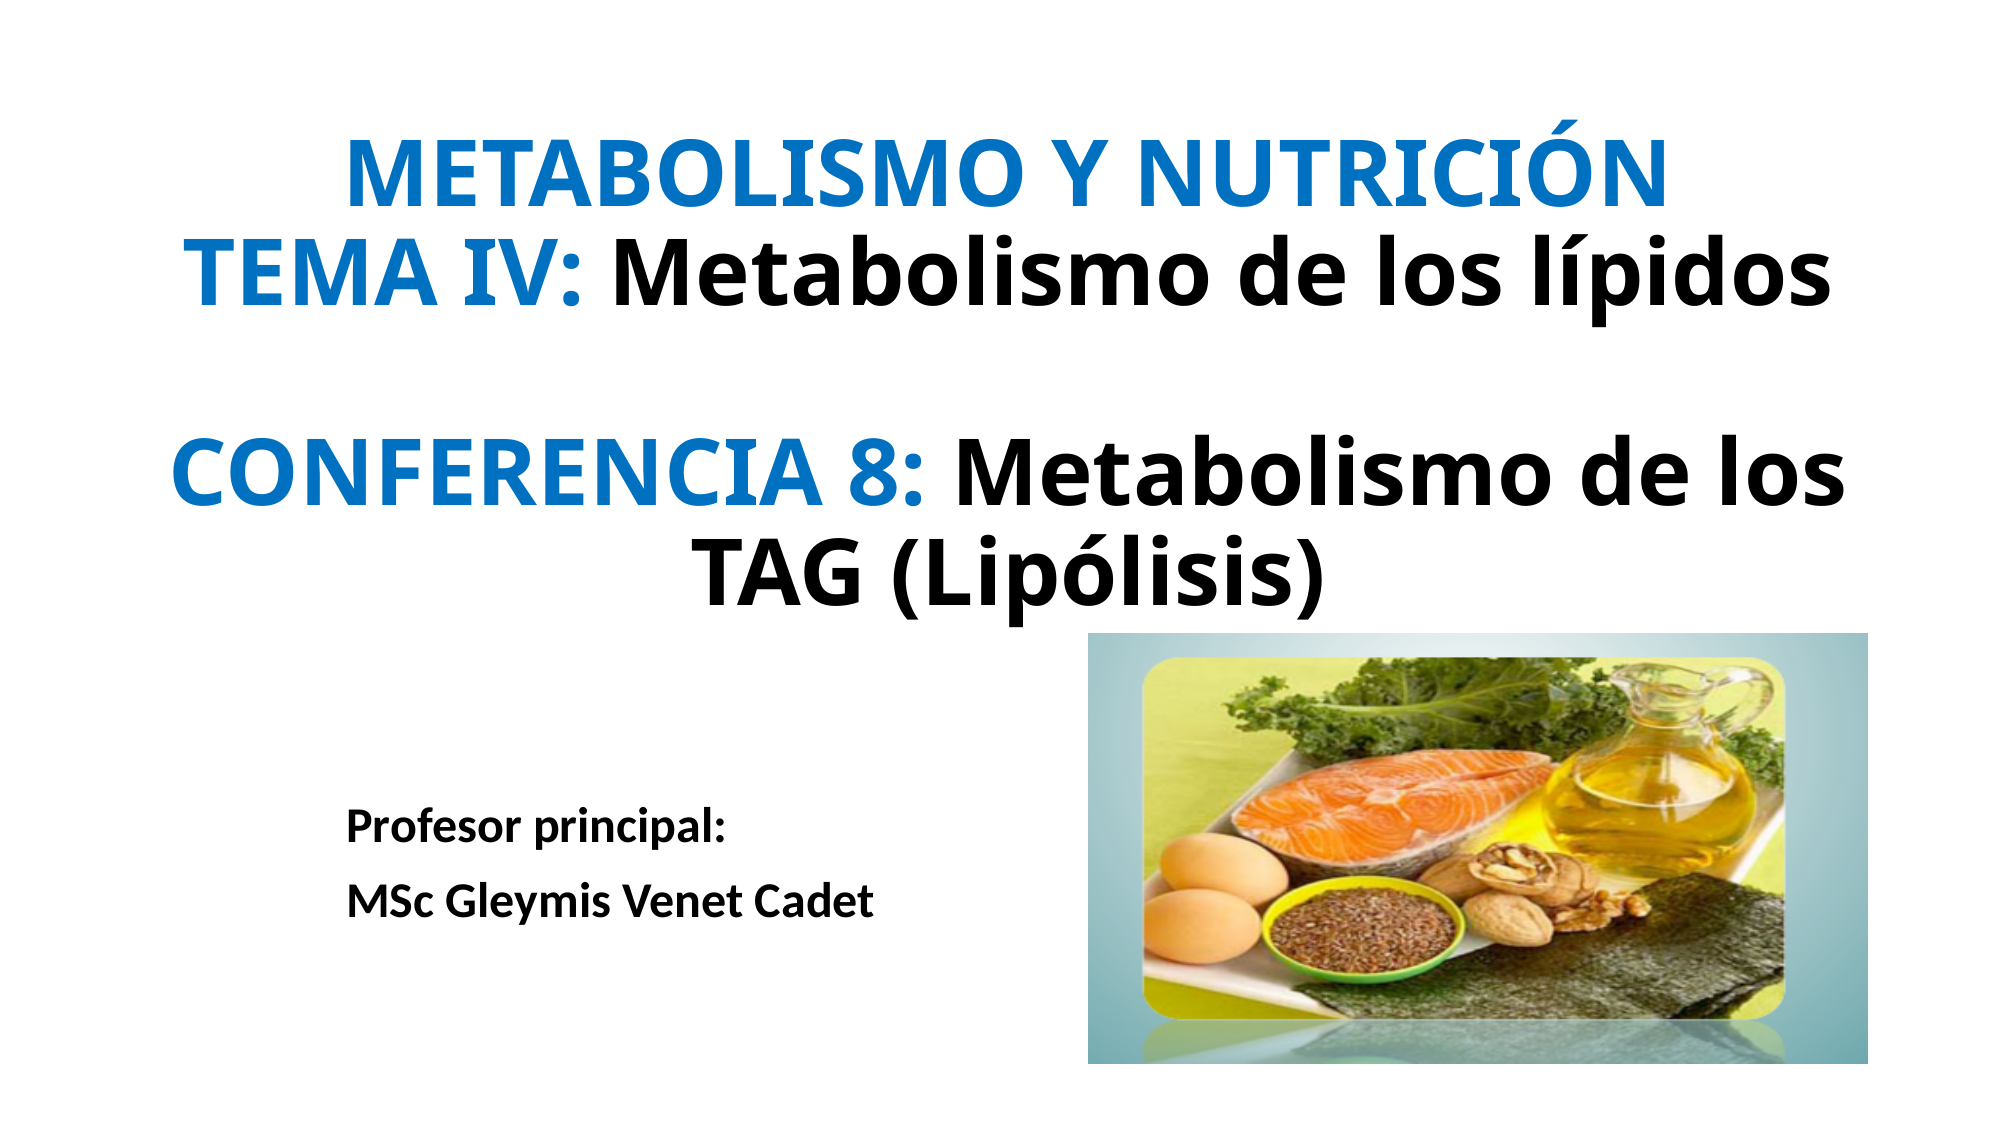

METABOLISMO Y NUTRICIÓN
TEMA IV: Metabolismo de los lípidos
CONFERENCIA 8: Metabolismo de los TAG (Lipólisis)
Profesor principal:
MSc Gleymis Venet Cadet